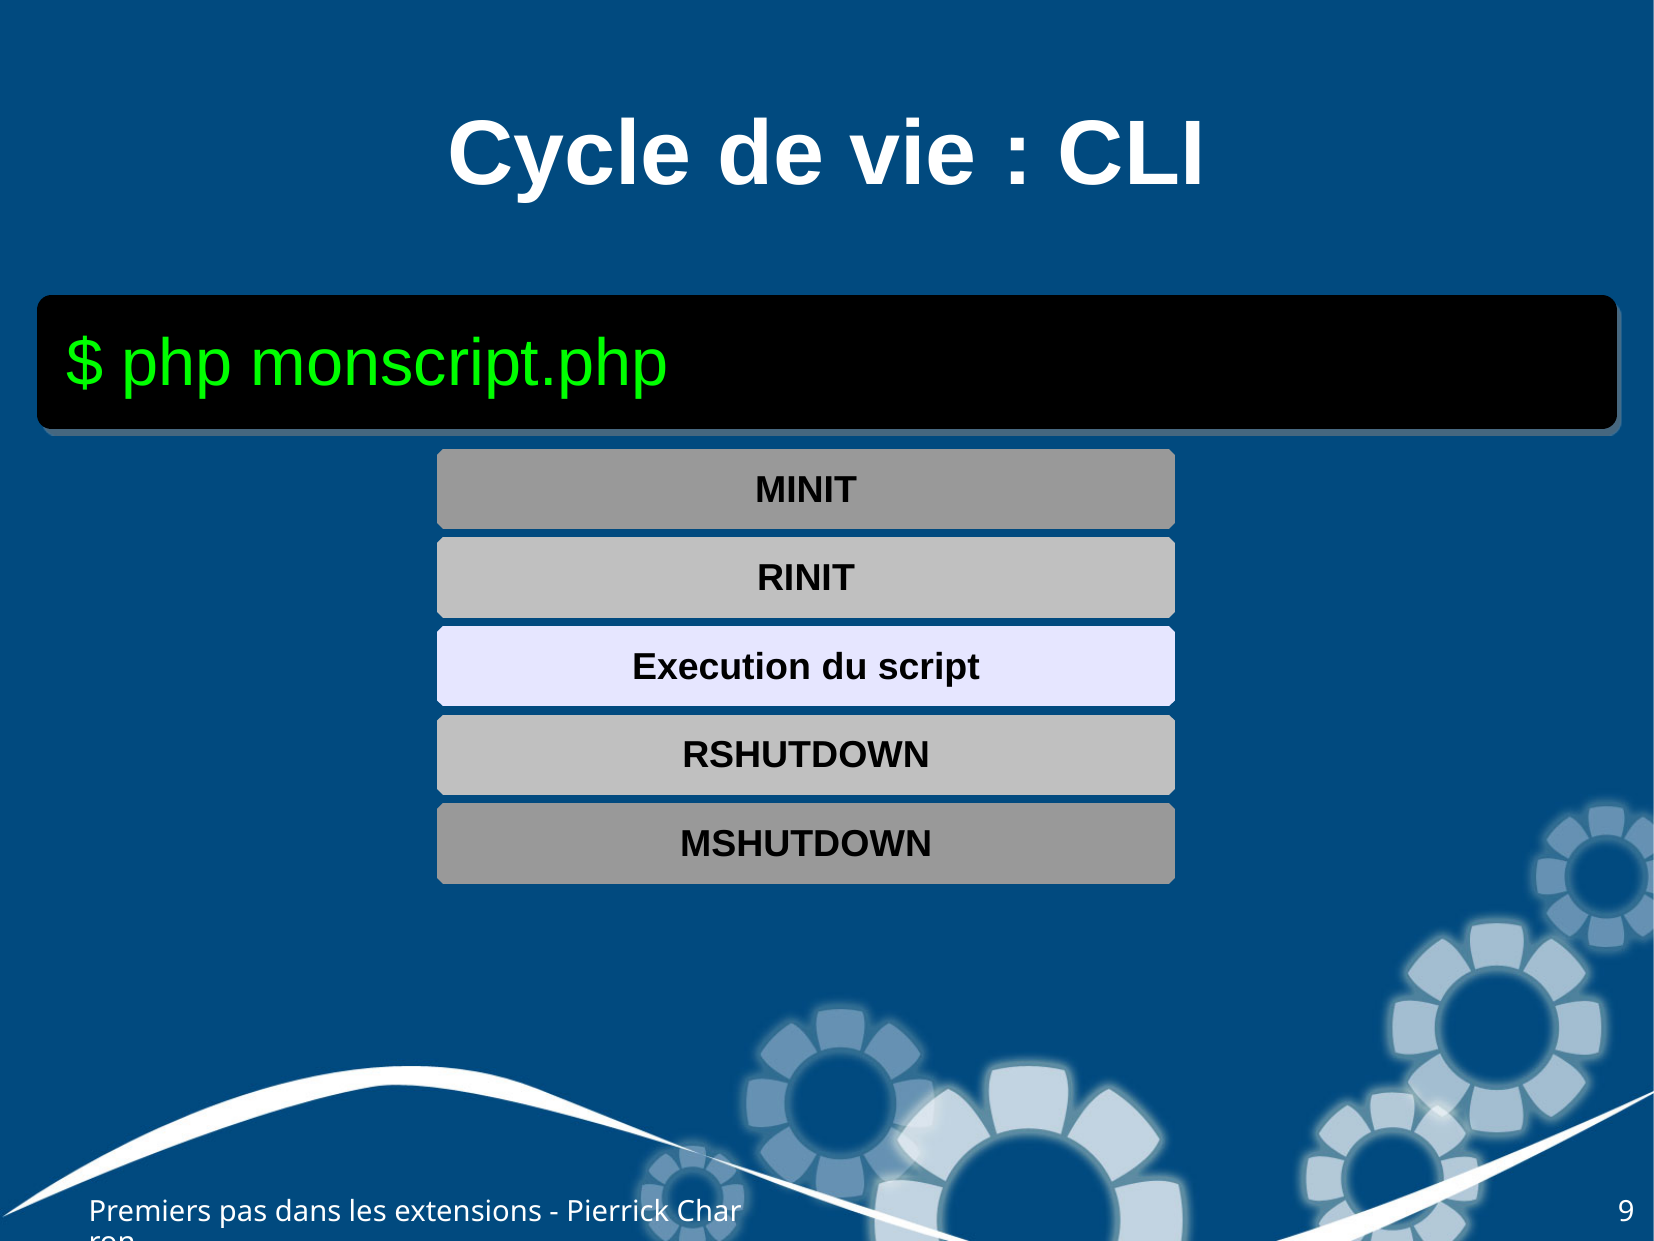

# Cycle de vie : CLI
$ php monscript.php
MINIT
RINIT
Execution du script
RSHUTDOWN
MSHUTDOWN
Premiers pas dans les extensions - Pierrick Charron
9